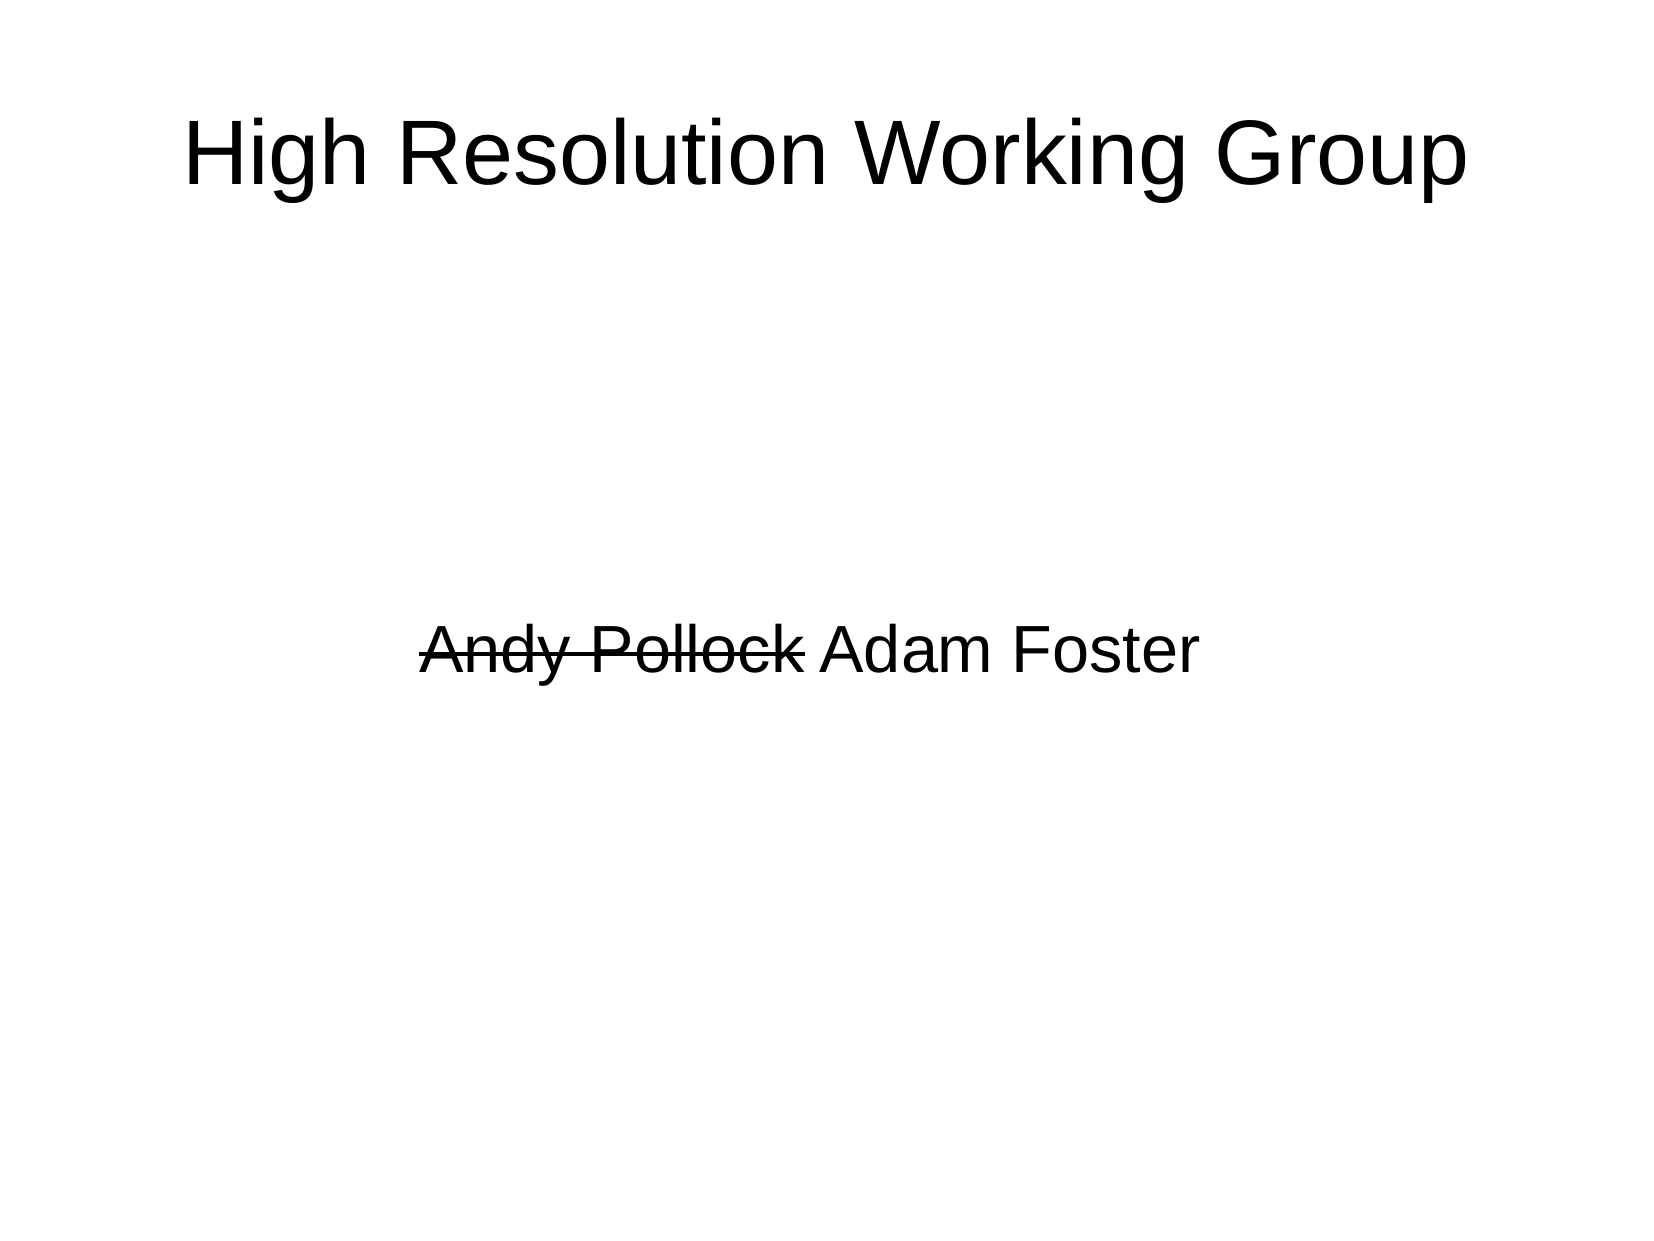

# High Resolution Working Group
Andy Pollock Adam Foster